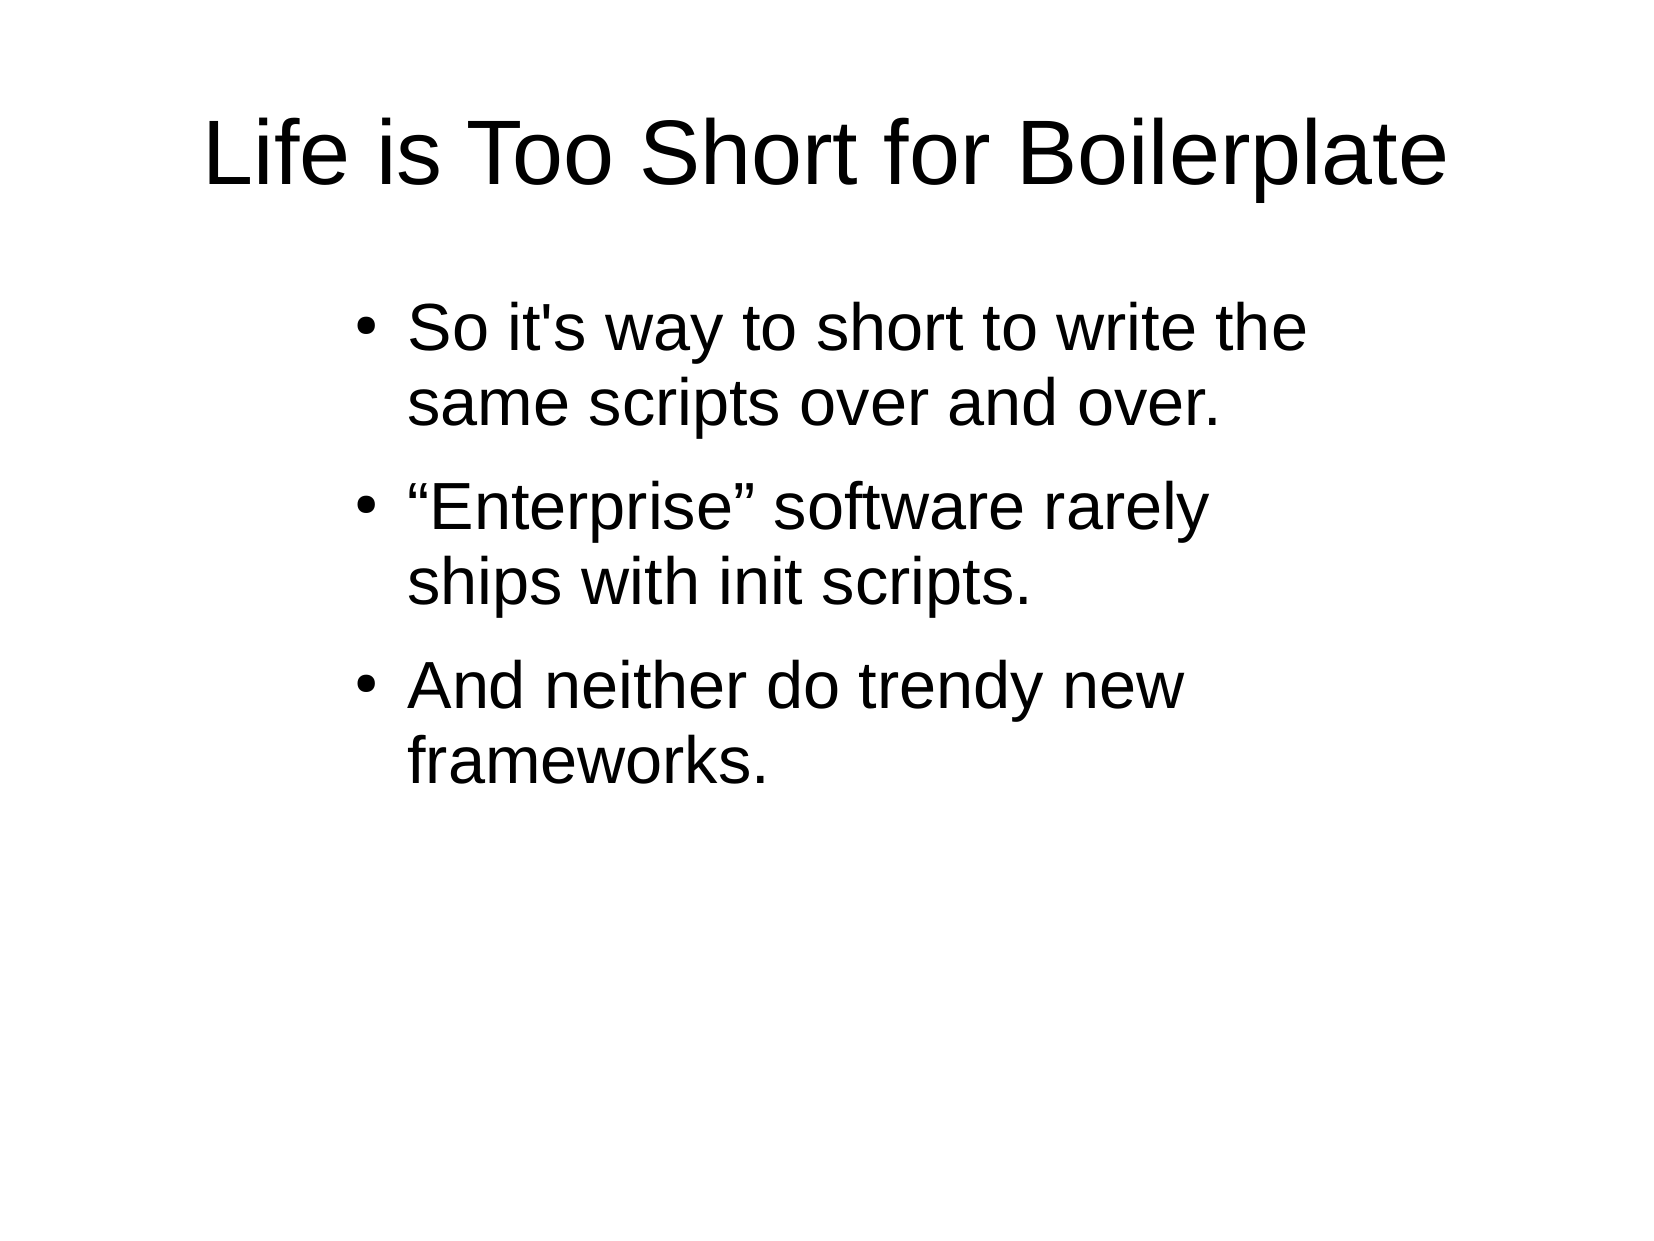

# Life is Too Short for Boilerplate
So it's way to short to write the same scripts over and over.
“Enterprise” software rarely ships with init scripts.
And neither do trendy new frameworks.